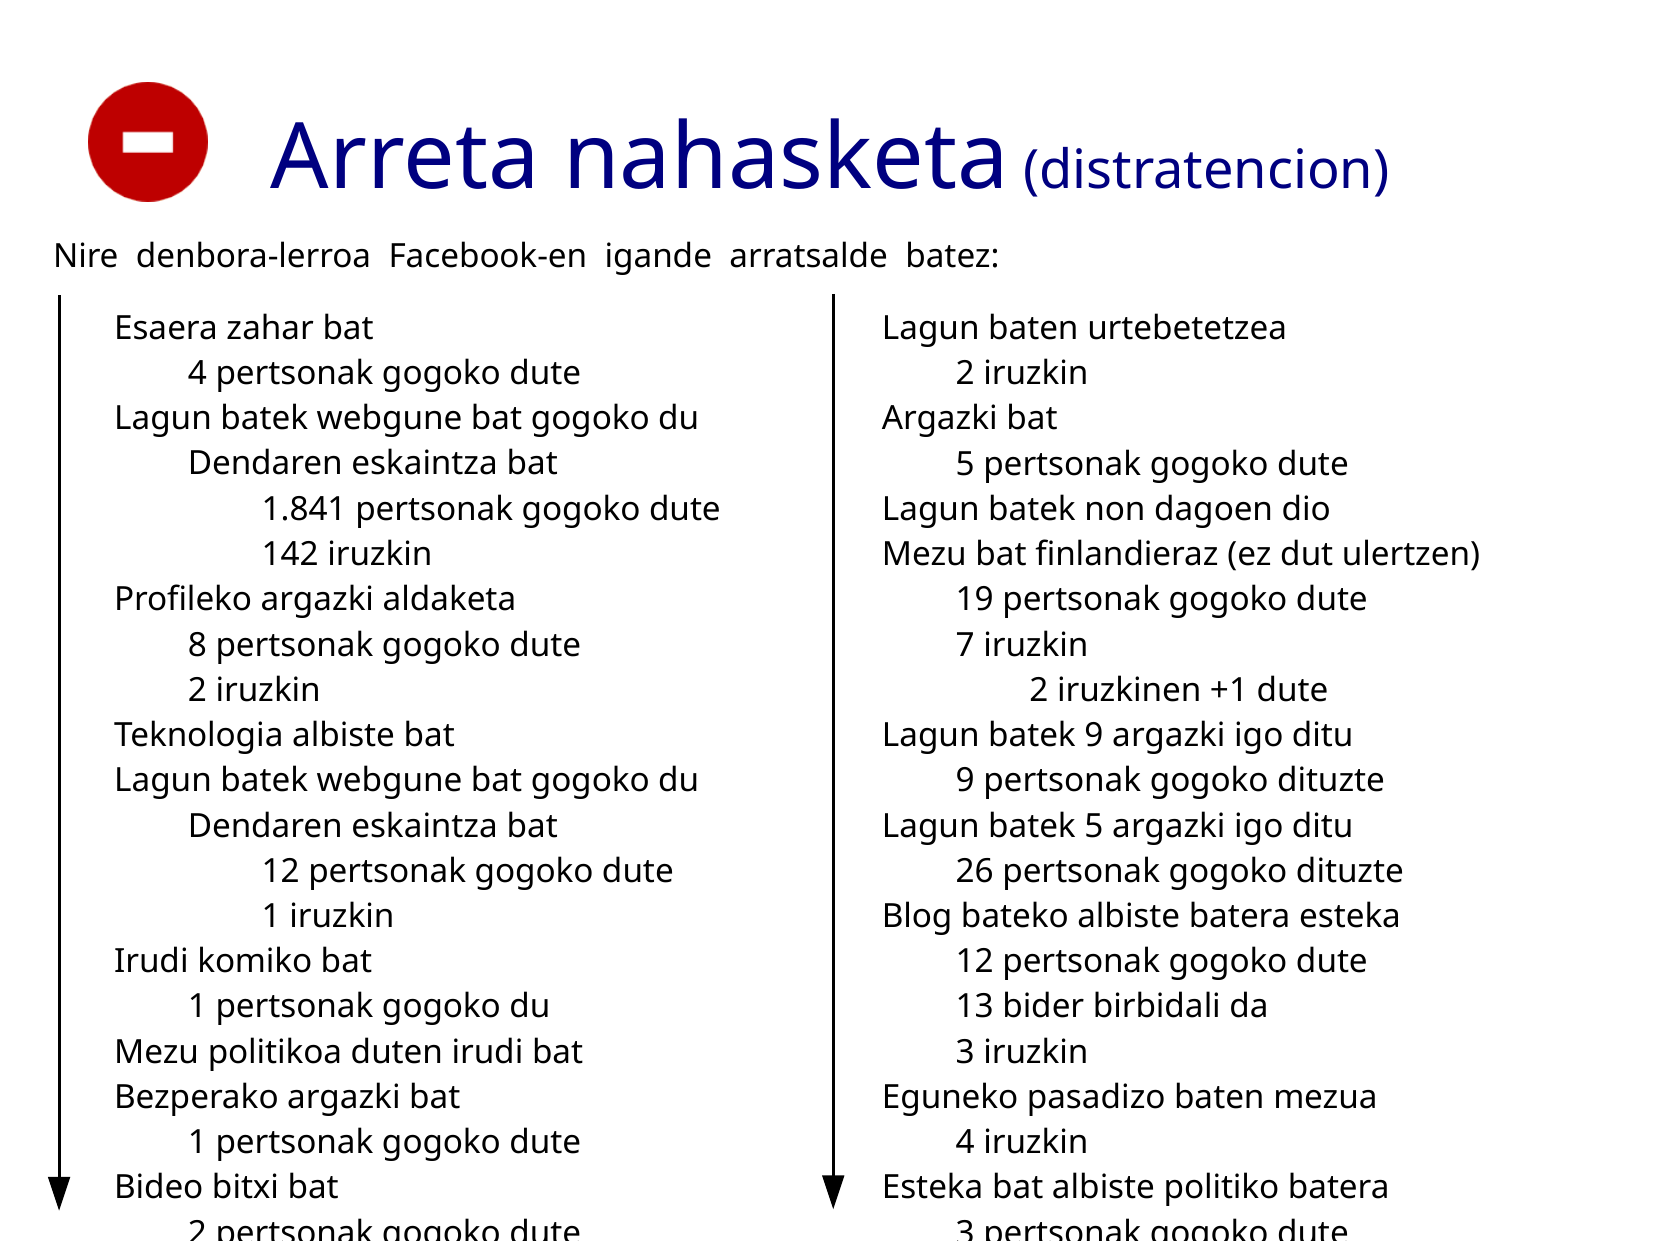

Arreta nahasketa (distratencion)
Nire denbora-lerroa Facebook-en igande arratsalde batez:
Esaera zahar bat
	4 pertsonak gogoko dute
Lagun batek webgune bat gogoko du
	Dendaren eskaintza bat
		1.841 pertsonak gogoko dute
		142 iruzkin
Profileko argazki aldaketa
	8 pertsonak gogoko dute
	2 iruzkin
Teknologia albiste bat
Lagun batek webgune bat gogoko du
	Dendaren eskaintza bat
		12 pertsonak gogoko dute
		1 iruzkin
Irudi komiko bat
	1 pertsonak gogoko du
Mezu politikoa duten irudi bat
Bezperako argazki bat
	1 pertsonak gogoko dute
Bideo bitxi bat
	2 pertsonak gogoko dute
Lagun baten urtebetetzea
	2 iruzkin
Argazki bat
	5 pertsonak gogoko dute
Lagun batek non dagoen dio
Mezu bat finlandieraz (ez dut ulertzen)
	19 pertsonak gogoko dute
	7 iruzkin
		2 iruzkinen +1 dute
Lagun batek 9 argazki igo ditu
	9 pertsonak gogoko dituzte
Lagun batek 5 argazki igo ditu
	26 pertsonak gogoko dituzte
Blog bateko albiste batera esteka
	12 pertsonak gogoko dute
	13 bider birbidali da
	3 iruzkin
Eguneko pasadizo baten mezua
	4 iruzkin
Esteka bat albiste politiko batera
	3 pertsonak gogoko dute